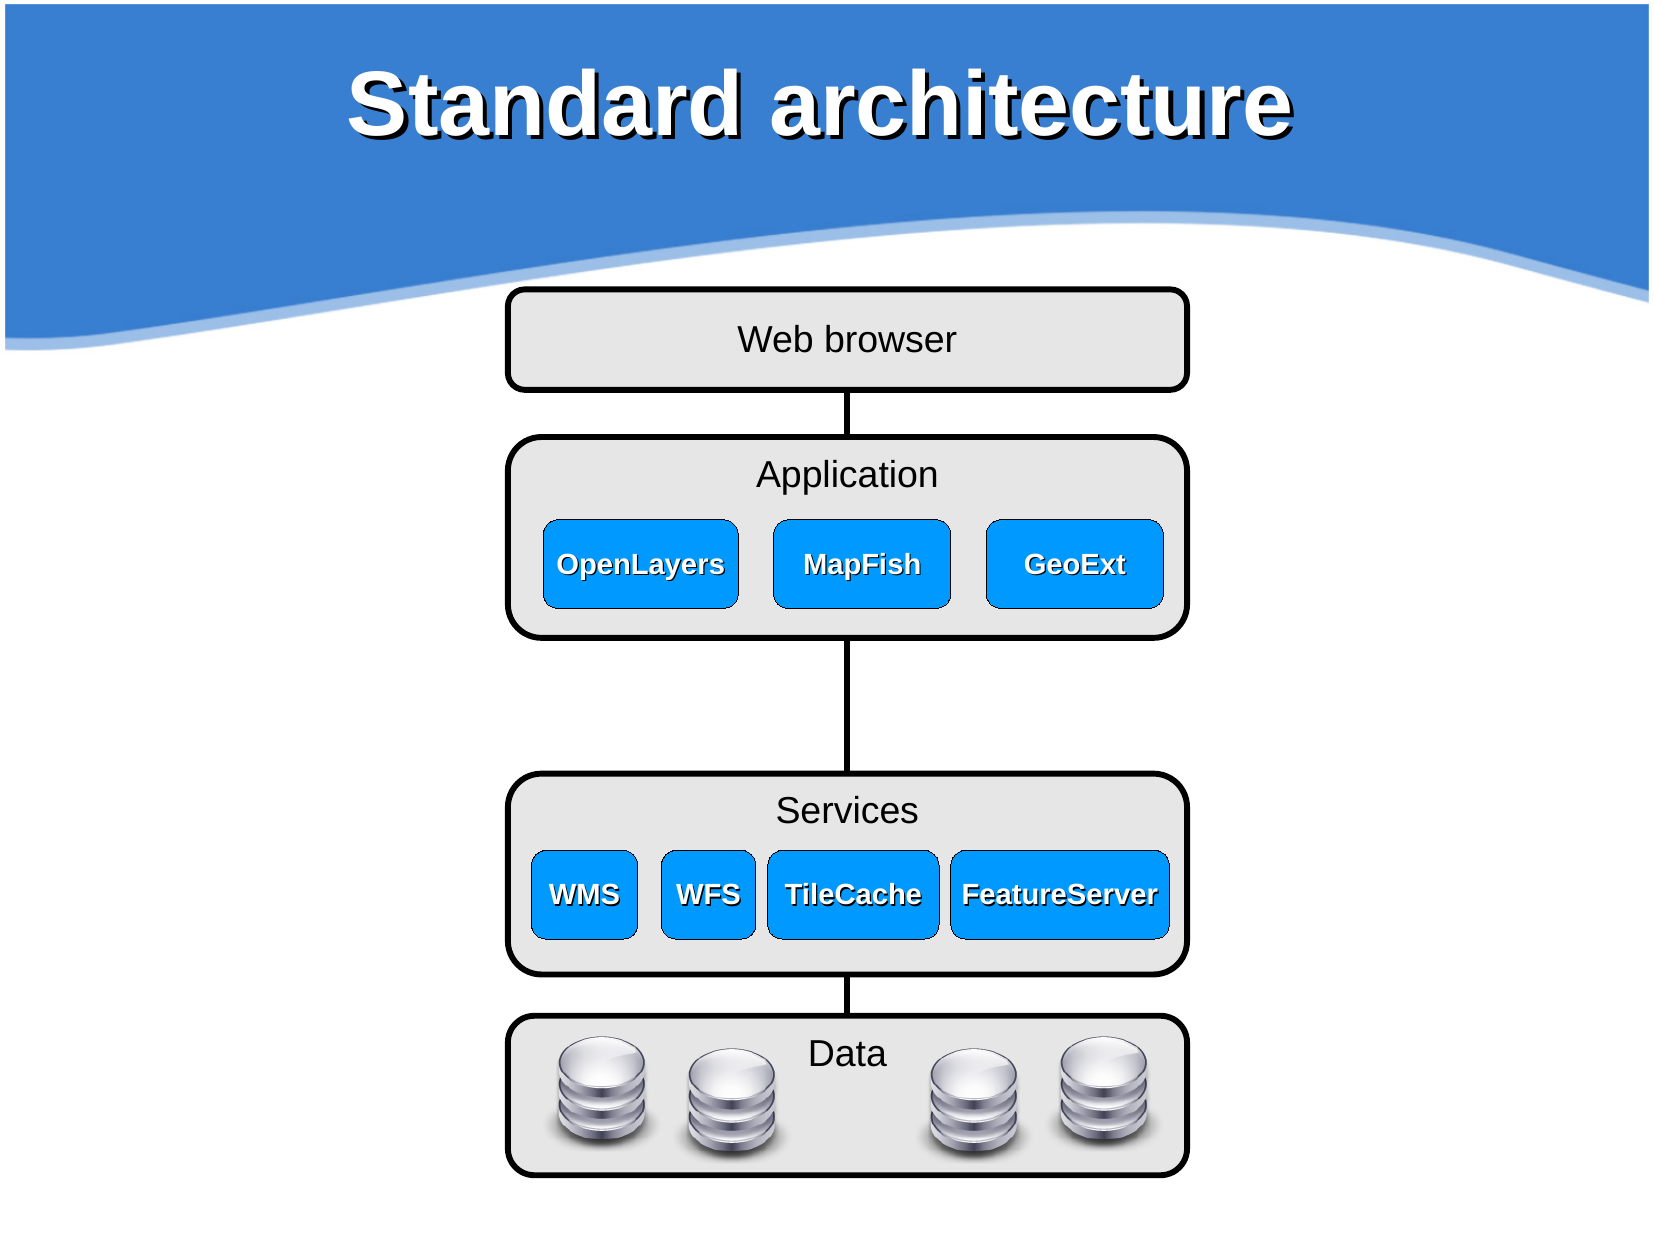

# Standard architecture
Web browser
Application
OpenLayers
MapFish
GeoExt
Services
WMS
WFS
TileCache
FeatureServer
Data